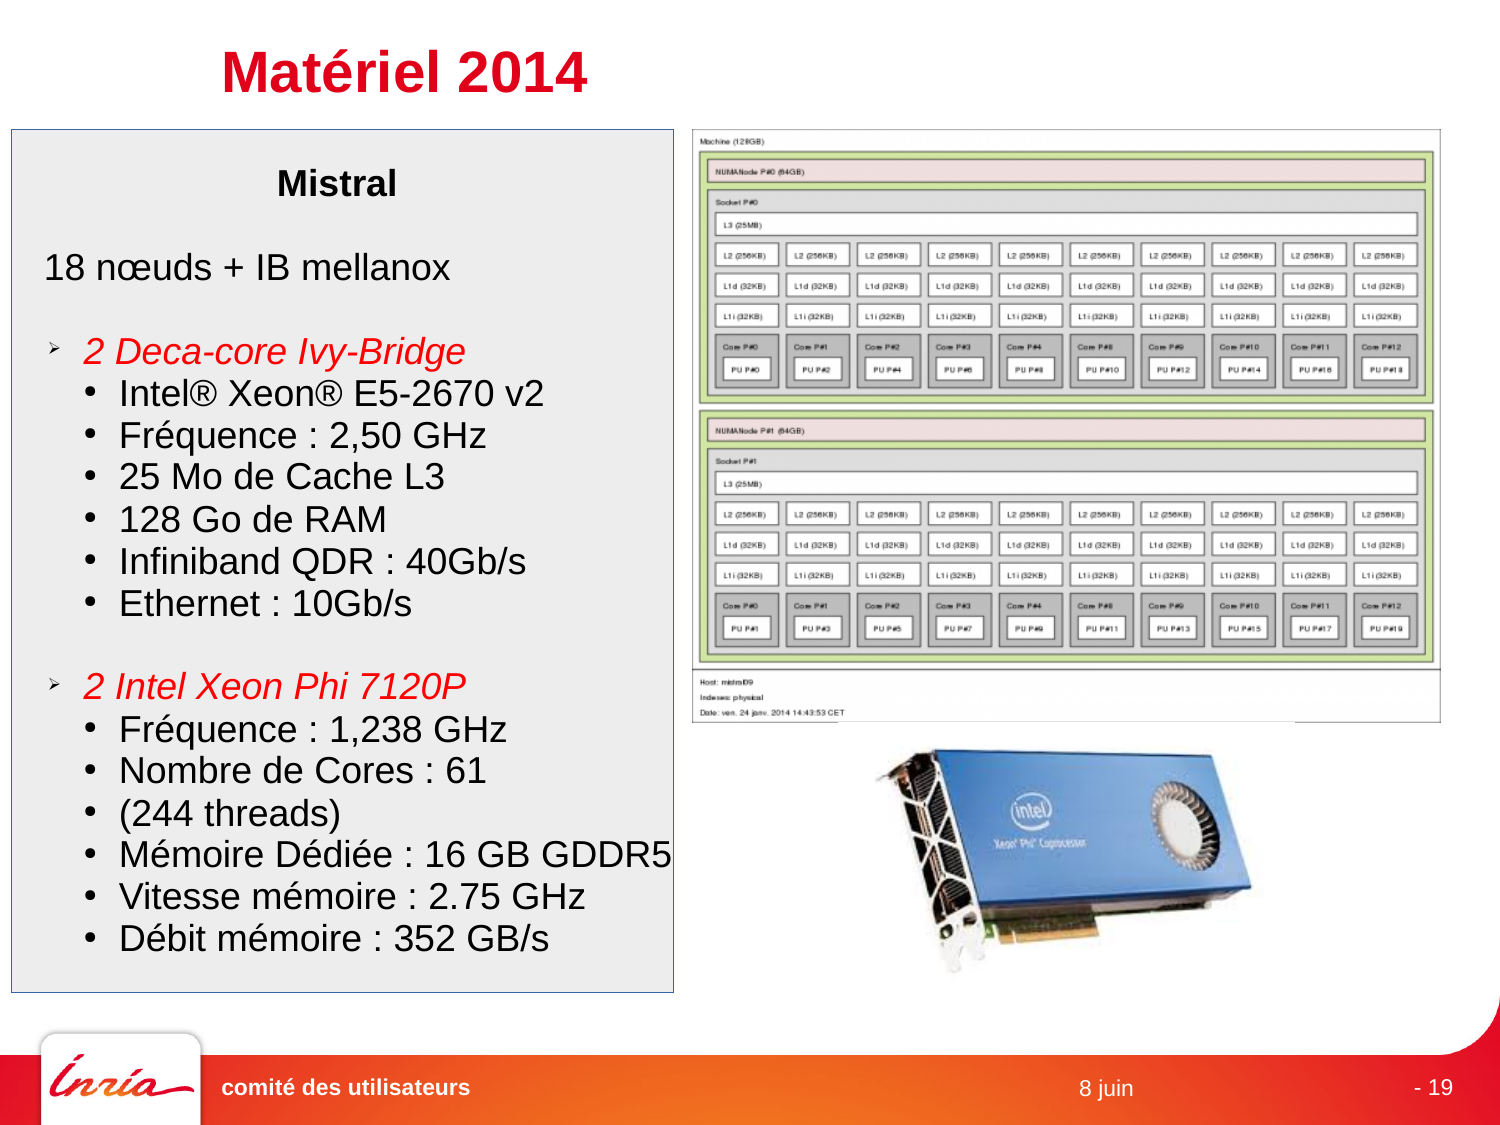

# Matériel 2014
Mistral
 18 nœuds + IB mellanox
2 Deca-core Ivy-Bridge
Intel® Xeon® E5-2670 v2
Fréquence : 2,50 GHz
25 Mo de Cache L3
128 Go de RAM
Infiniband QDR : 40Gb/s
Ethernet : 10Gb/s
2 Intel Xeon Phi 7120P
Fréquence : 1,238 GHz
Nombre de Cores : 61
(244 threads)
Mémoire Dédiée : 16 GB GDDR5
Vitesse mémoire : 2.75 GHz
Débit mémoire : 352 GB/s
comité des utilisateurs
19
8 juin 2015